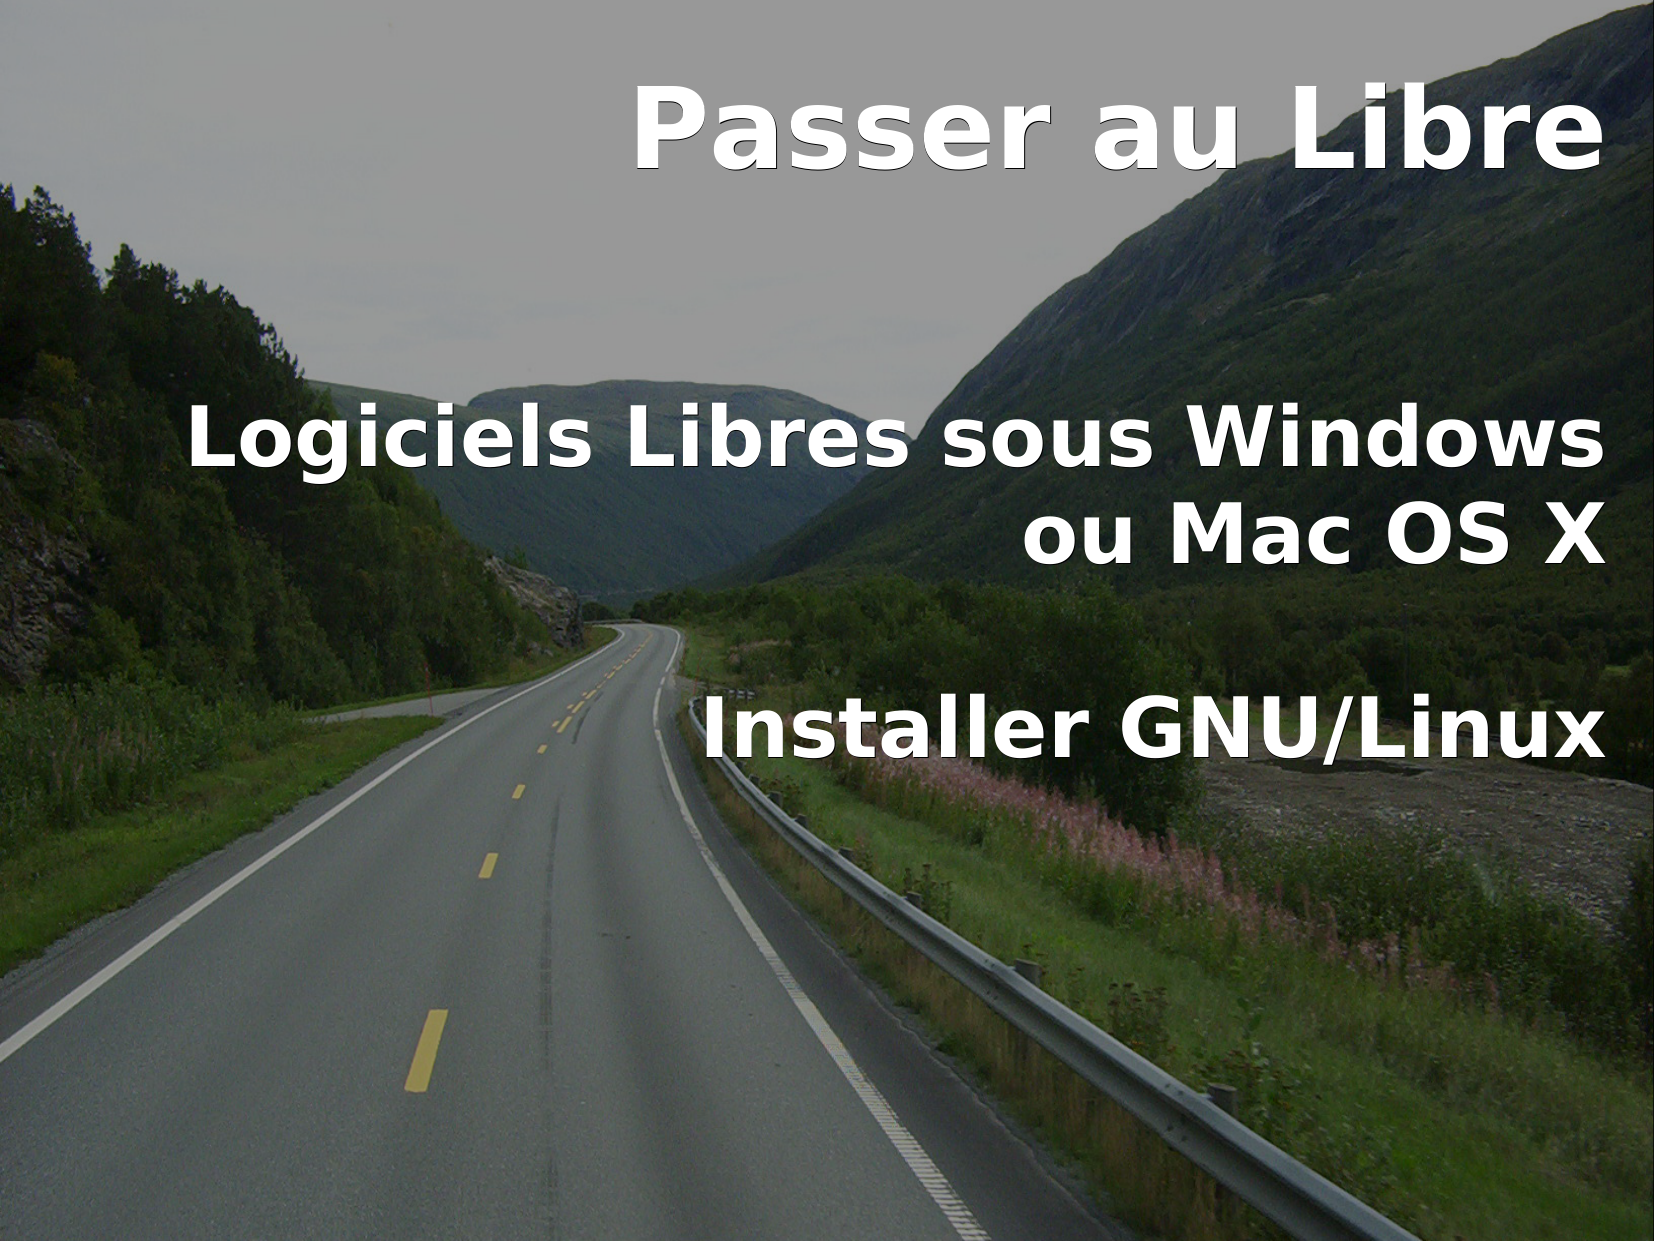

Passer au Libre
Logiciels Libres sous Windows ou Mac OS X
Installer GNU/Linux